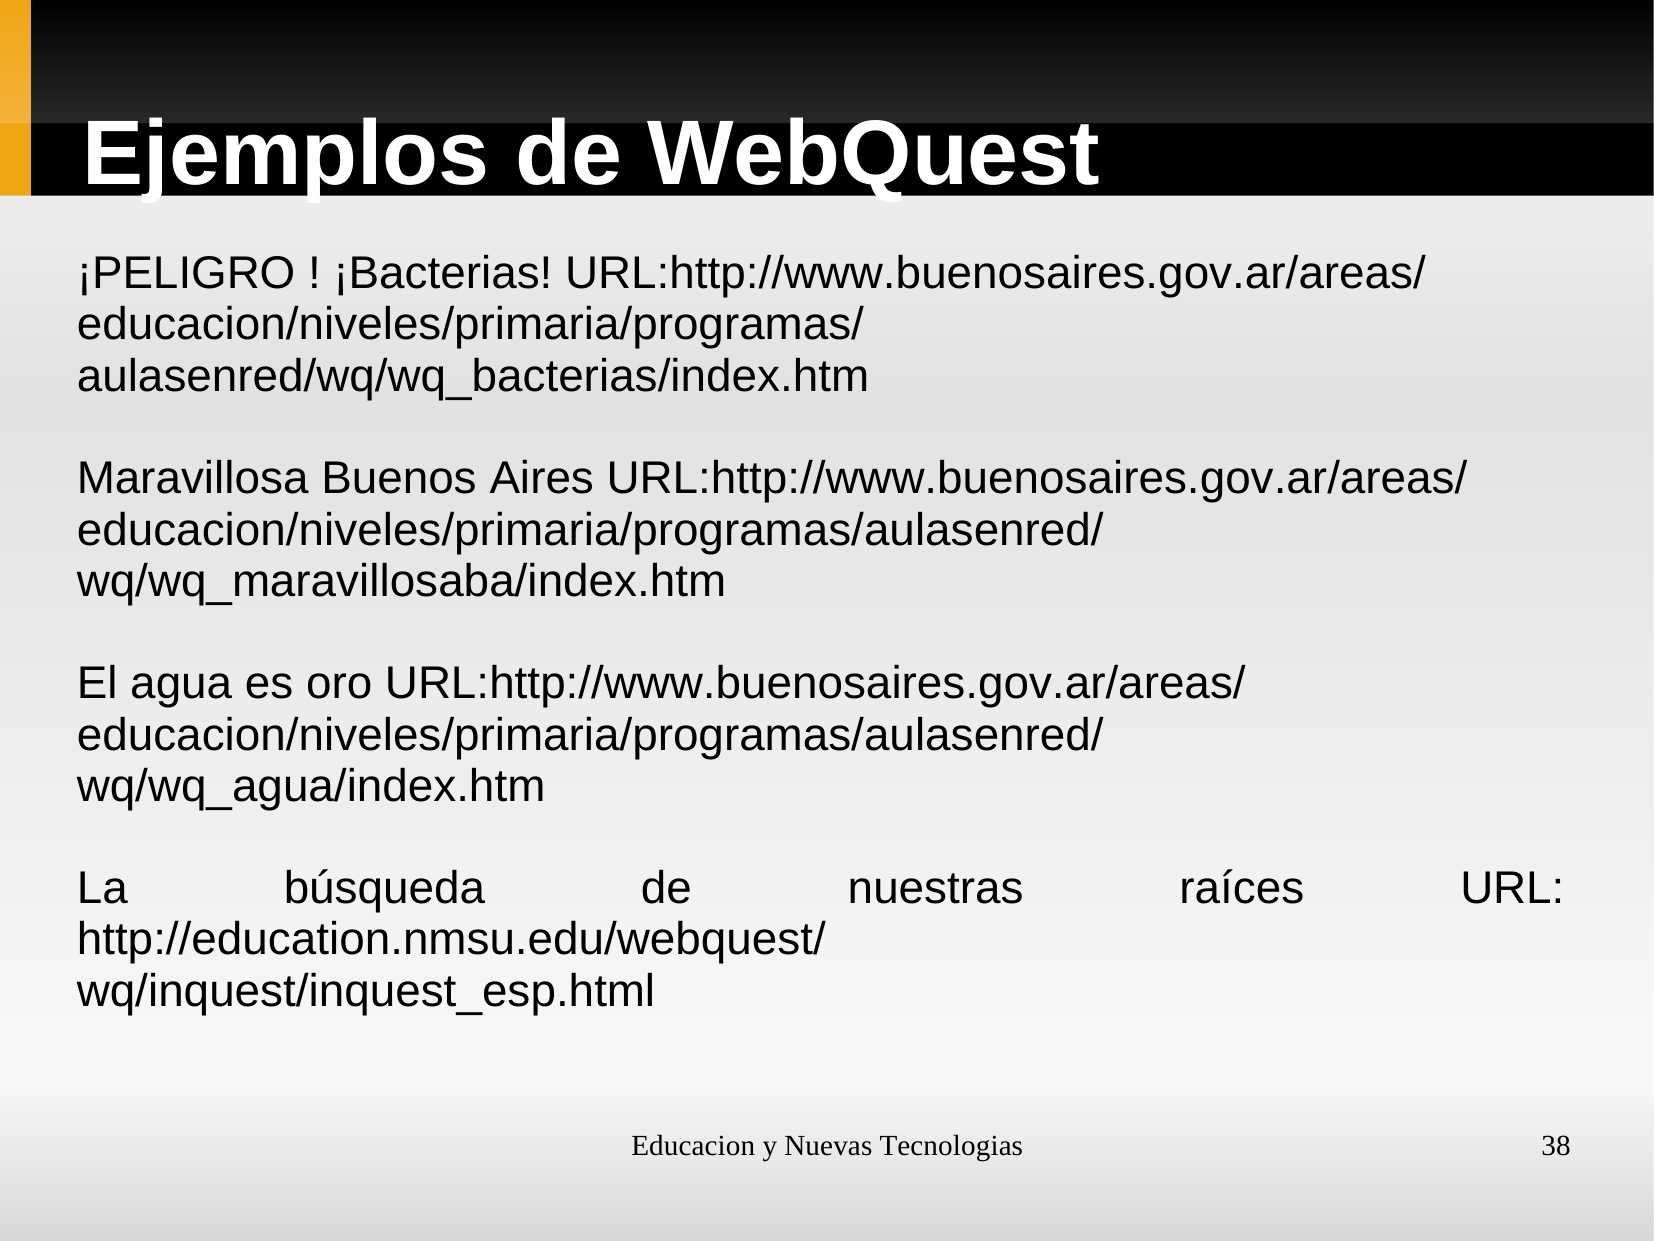

# Ejemplos de WebQuest
¡PELIGRO ! ¡Bacterias! URL:http://www.buenosaires.gov.ar/areas/
educacion/niveles/primaria/programas/
aulasenred/wq/wq_bacterias/index.htm
Maravillosa Buenos Aires URL:http://www.buenosaires.gov.ar/areas/
educacion/niveles/primaria/programas/aulasenred/
wq/wq_maravillosaba/index.htm
El agua es oro URL:http://www.buenosaires.gov.ar/areas/
educacion/niveles/primaria/programas/aulasenred/
wq/wq_agua/index.htm
La búsqueda de nuestras raíces URL: http://education.nmsu.edu/webquest/
wq/inquest/inquest_esp.html
Educacion y Nuevas Tecnologias
38